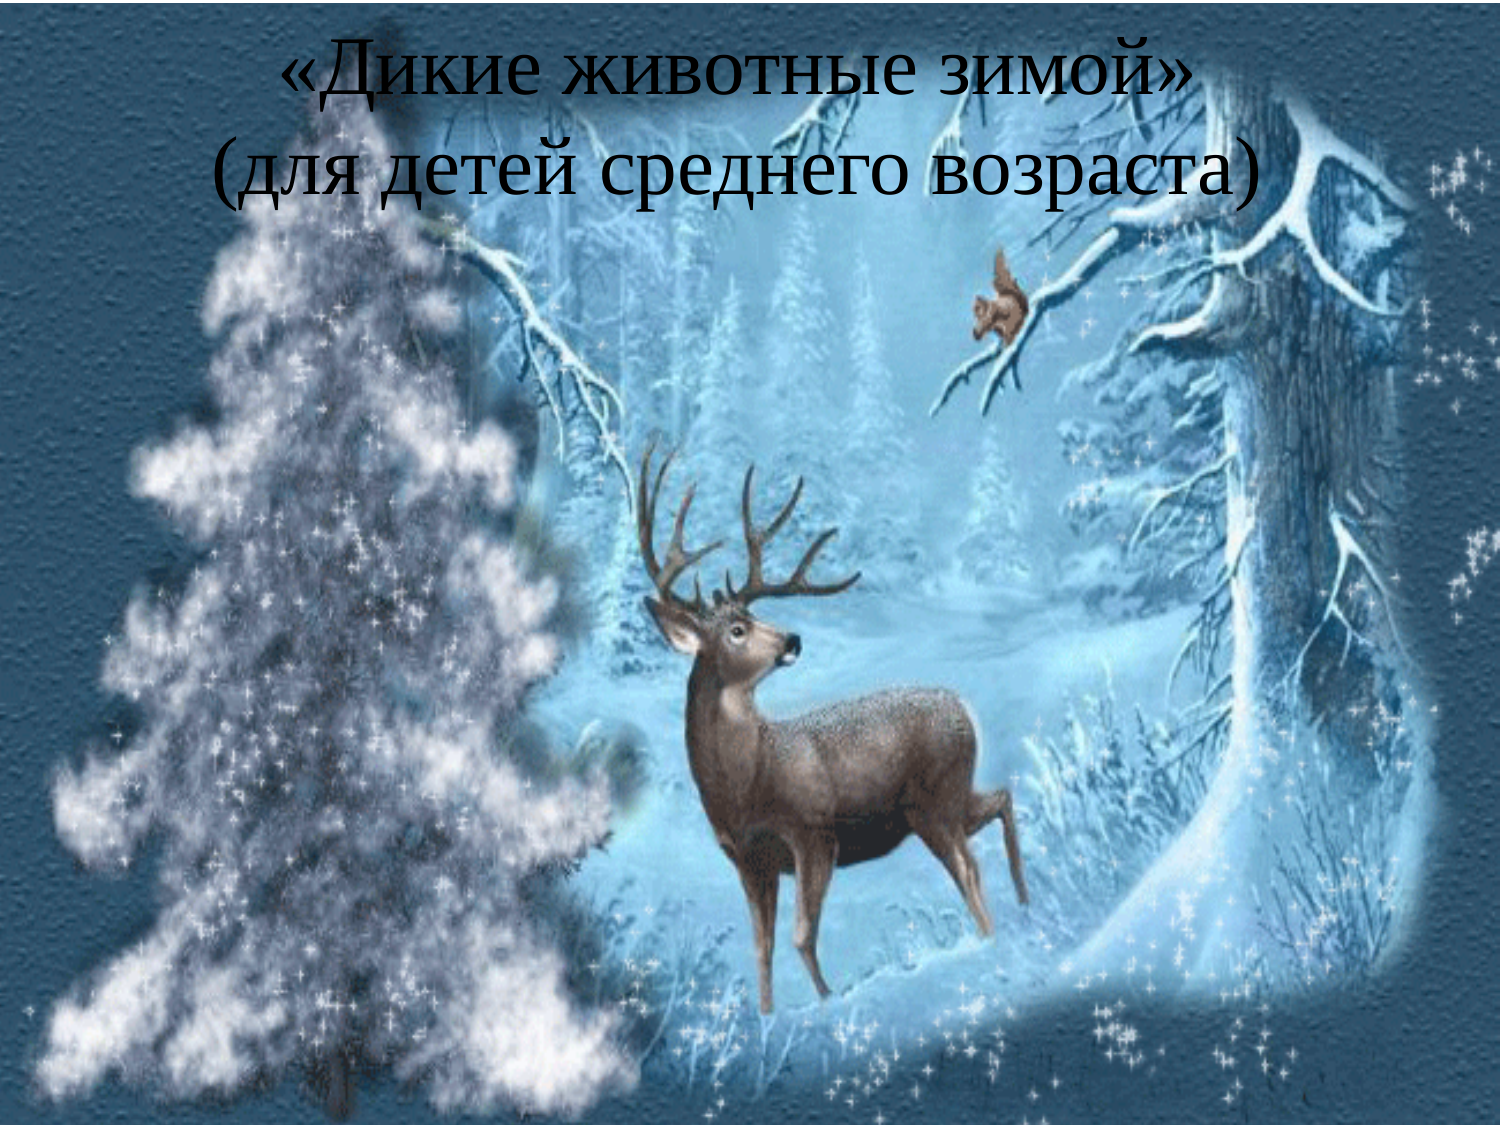

«Дикие животные зимой»
(для детей среднего возраста)